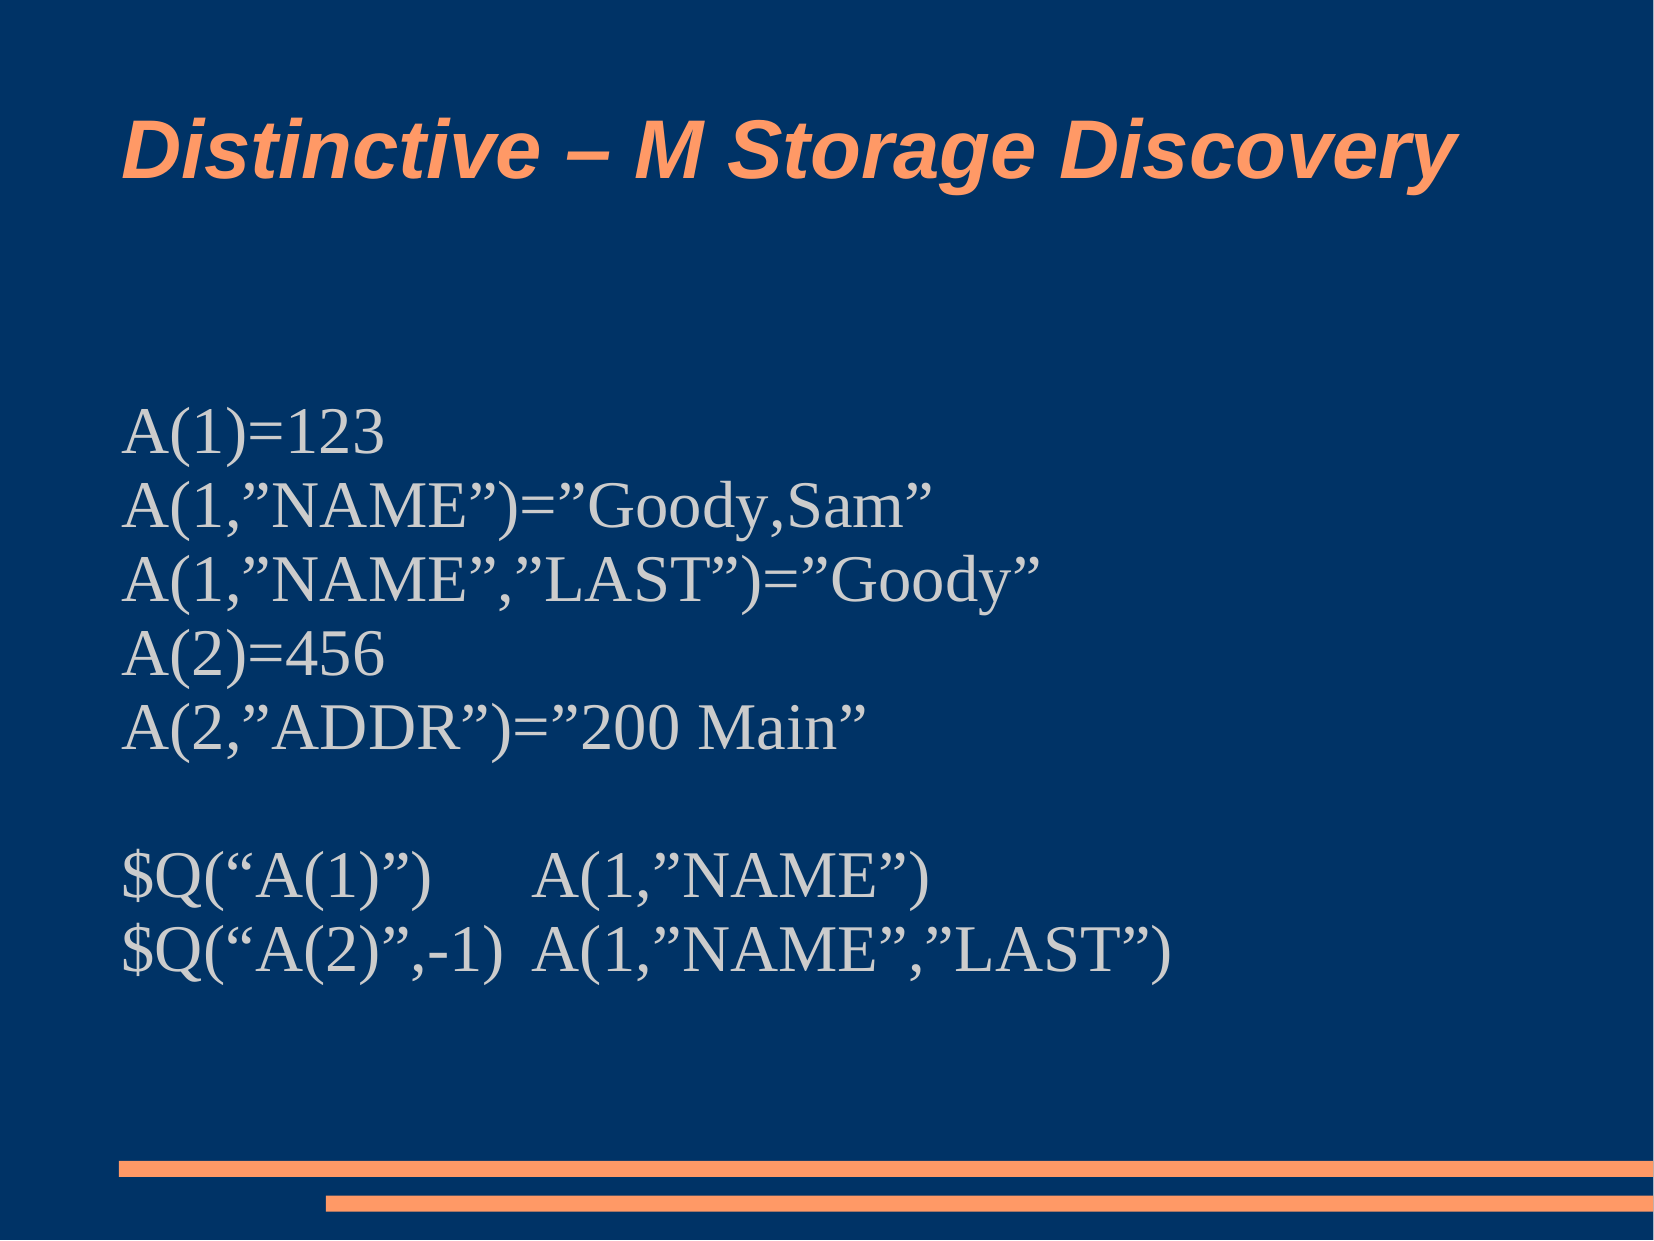

# Distinctive – M Storage Discovery
A(1)=123
A(1,”NAME”)=”Goody,Sam”
A(1,”NAME”,”LAST”)=”Goody”
A(2)=456
A(2,”ADDR”)=”200 Main”
$Q(“A(1)”)		A(1,”NAME”)
$Q(“A(2)”,-1)	A(1,”NAME”,”LAST”)